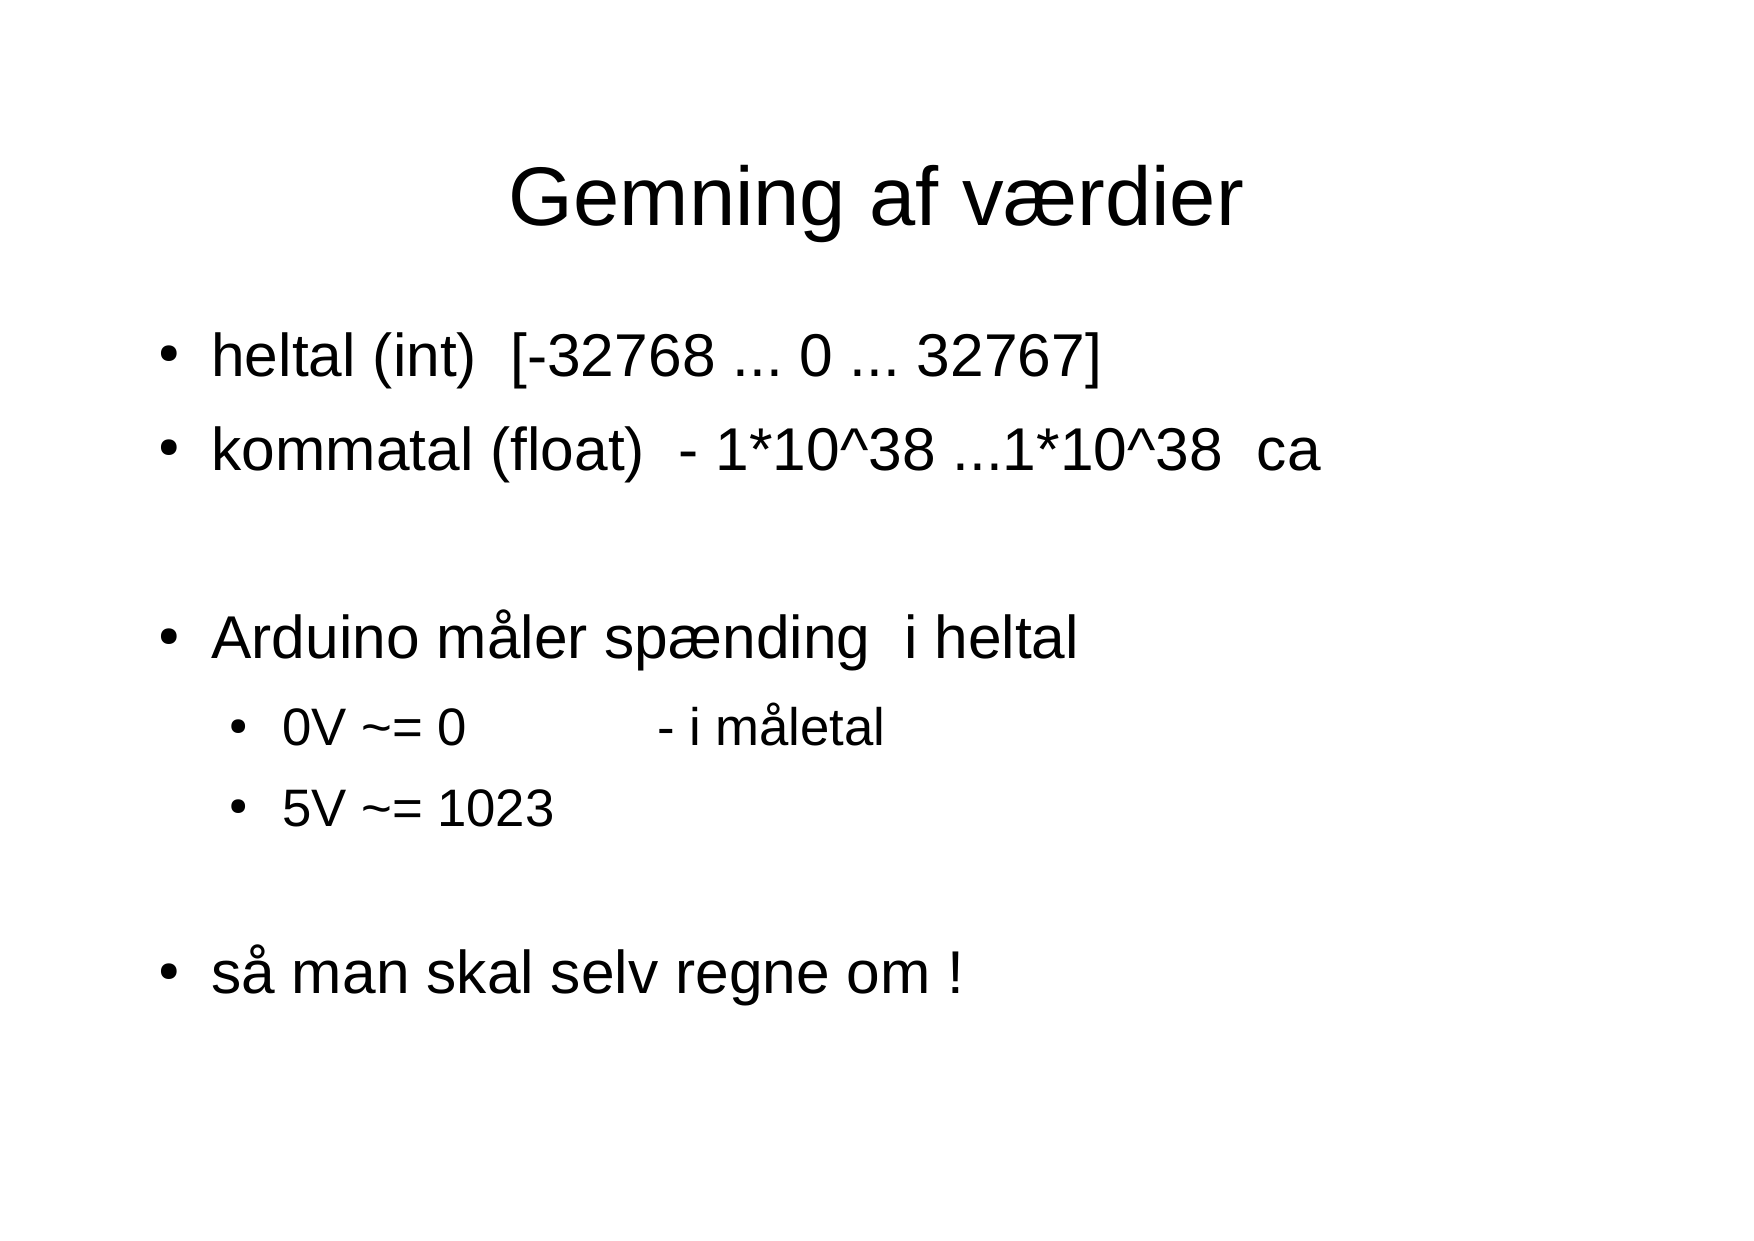

# Gemning af værdier
heltal (int) [-32768 ... 0 ... 32767]
kommatal (float) - 1*10^38 ...1*10^38 ca
Arduino måler spænding i heltal
0V ~= 0 		- i måletal
5V ~= 1023
så man skal selv regne om !
17